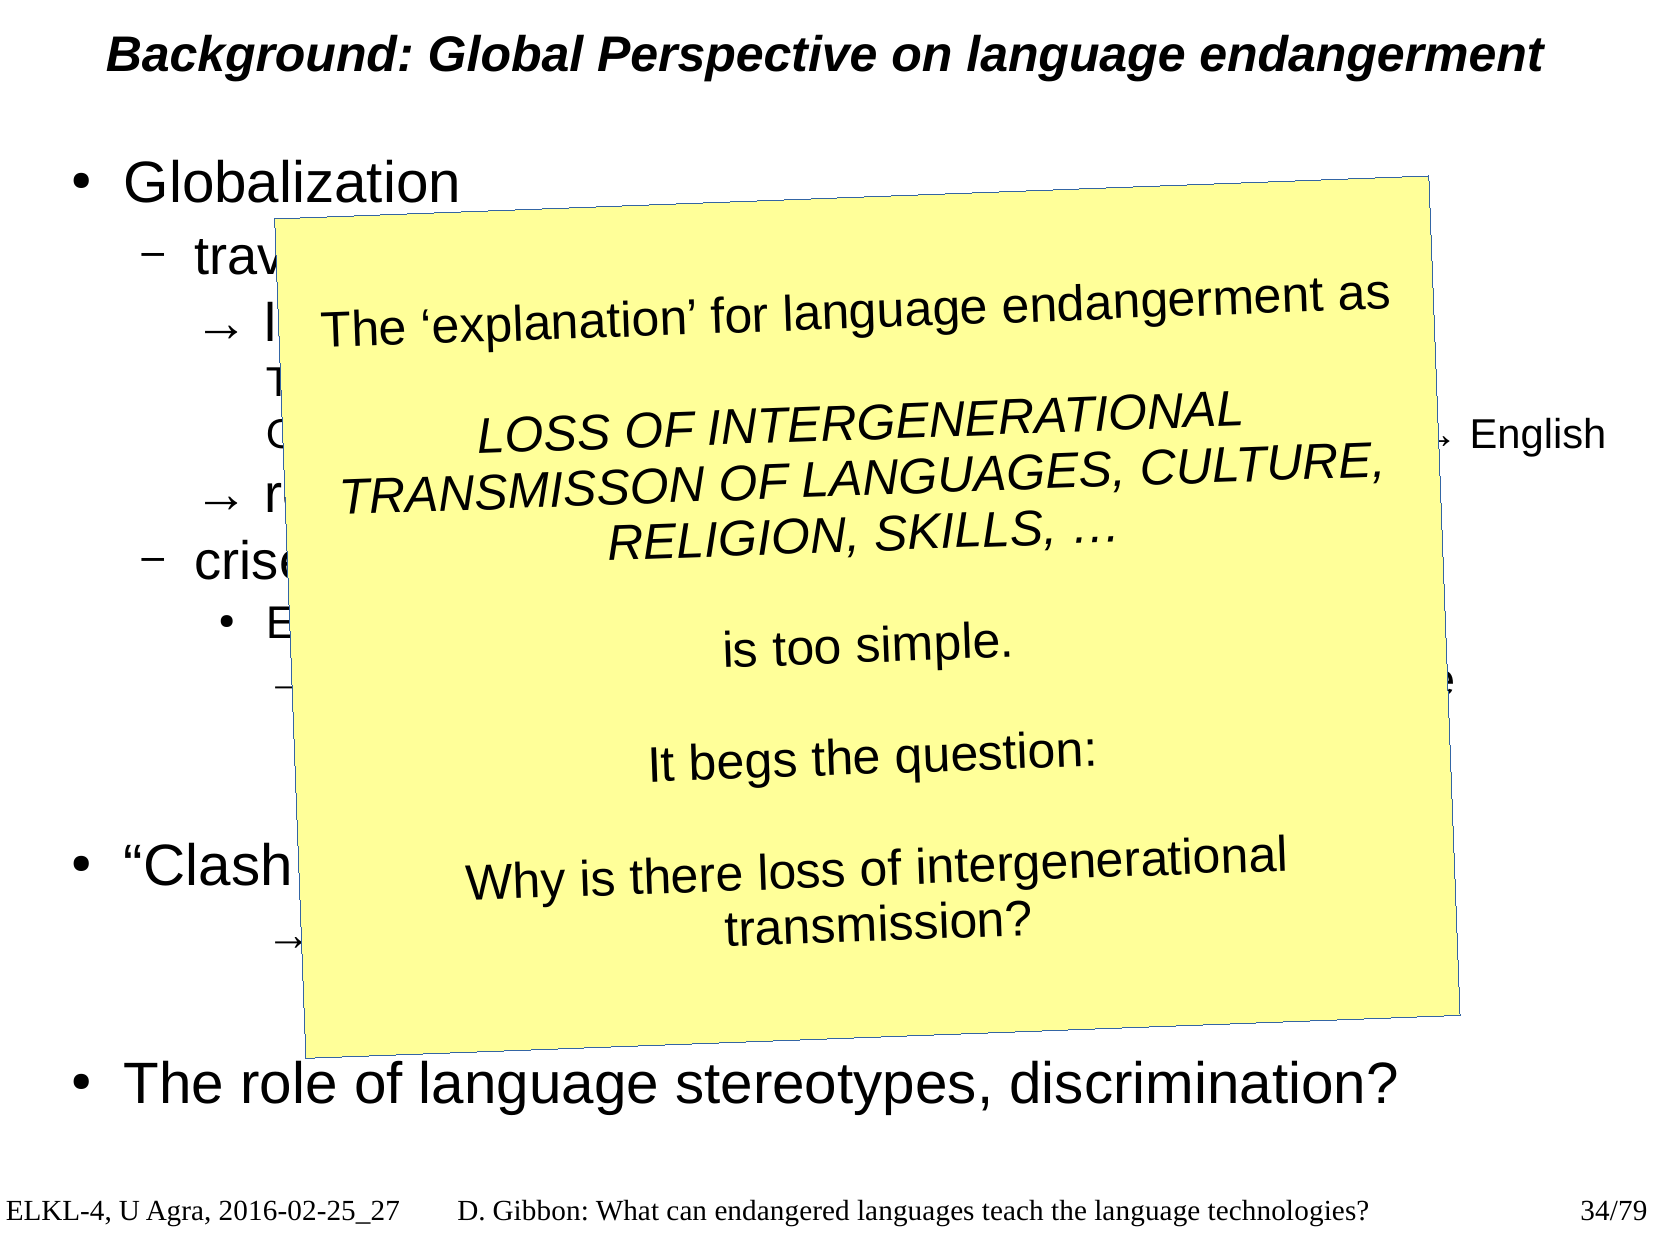

# Background: Global Perspective on language endangerment
Globalization
travel, trade, economy, politics
→ language dominance
Trade languages, pidgins:
Greek → Latin → Arabic → Portuguese → Spanish → French → English
→ religion, culture
crises
Example: climate deterioration (Africa, West Asia)
→ lack of water → famine → poverty → hunger → disease
 → migration
“Clash of Civilizations” (Samuel Huntington)
→ conflicts: both local and global
The role of language stereotypes, discrimination?
The ‘explanation’ for language endangerment as
LOSS OF INTERGENERATIONAL TRANSMISSON OF LANGUAGES, CULTURE, RELIGION, SKILLS, …
is too simple.
It begs the question:
Why is there loss of intergenerational transmission?
ELKL-4, U Agra, 2016-02-25_27
D. Gibbon: What can endangered languages teach the language technologies?
34